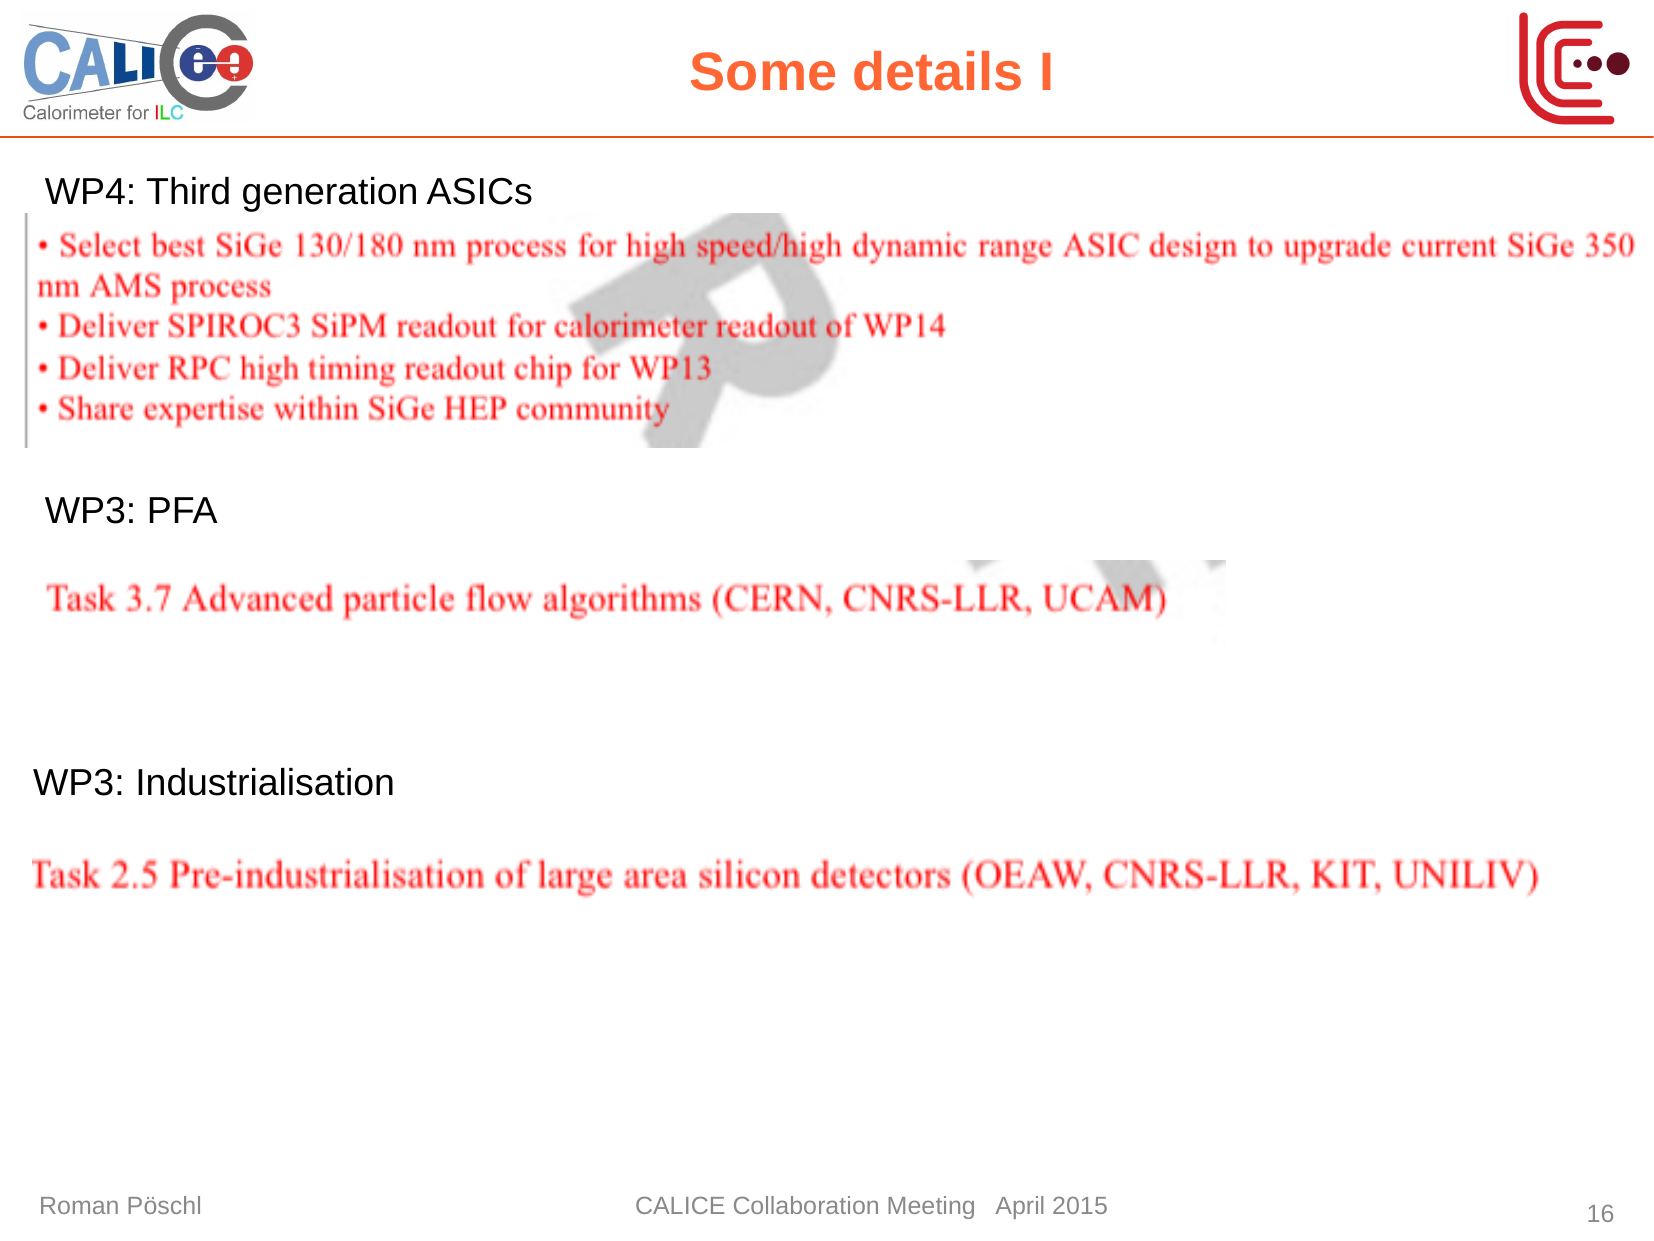

# Some details I
WP4: Third generation ASICs
WP3: PFA
WP3: Industrialisation